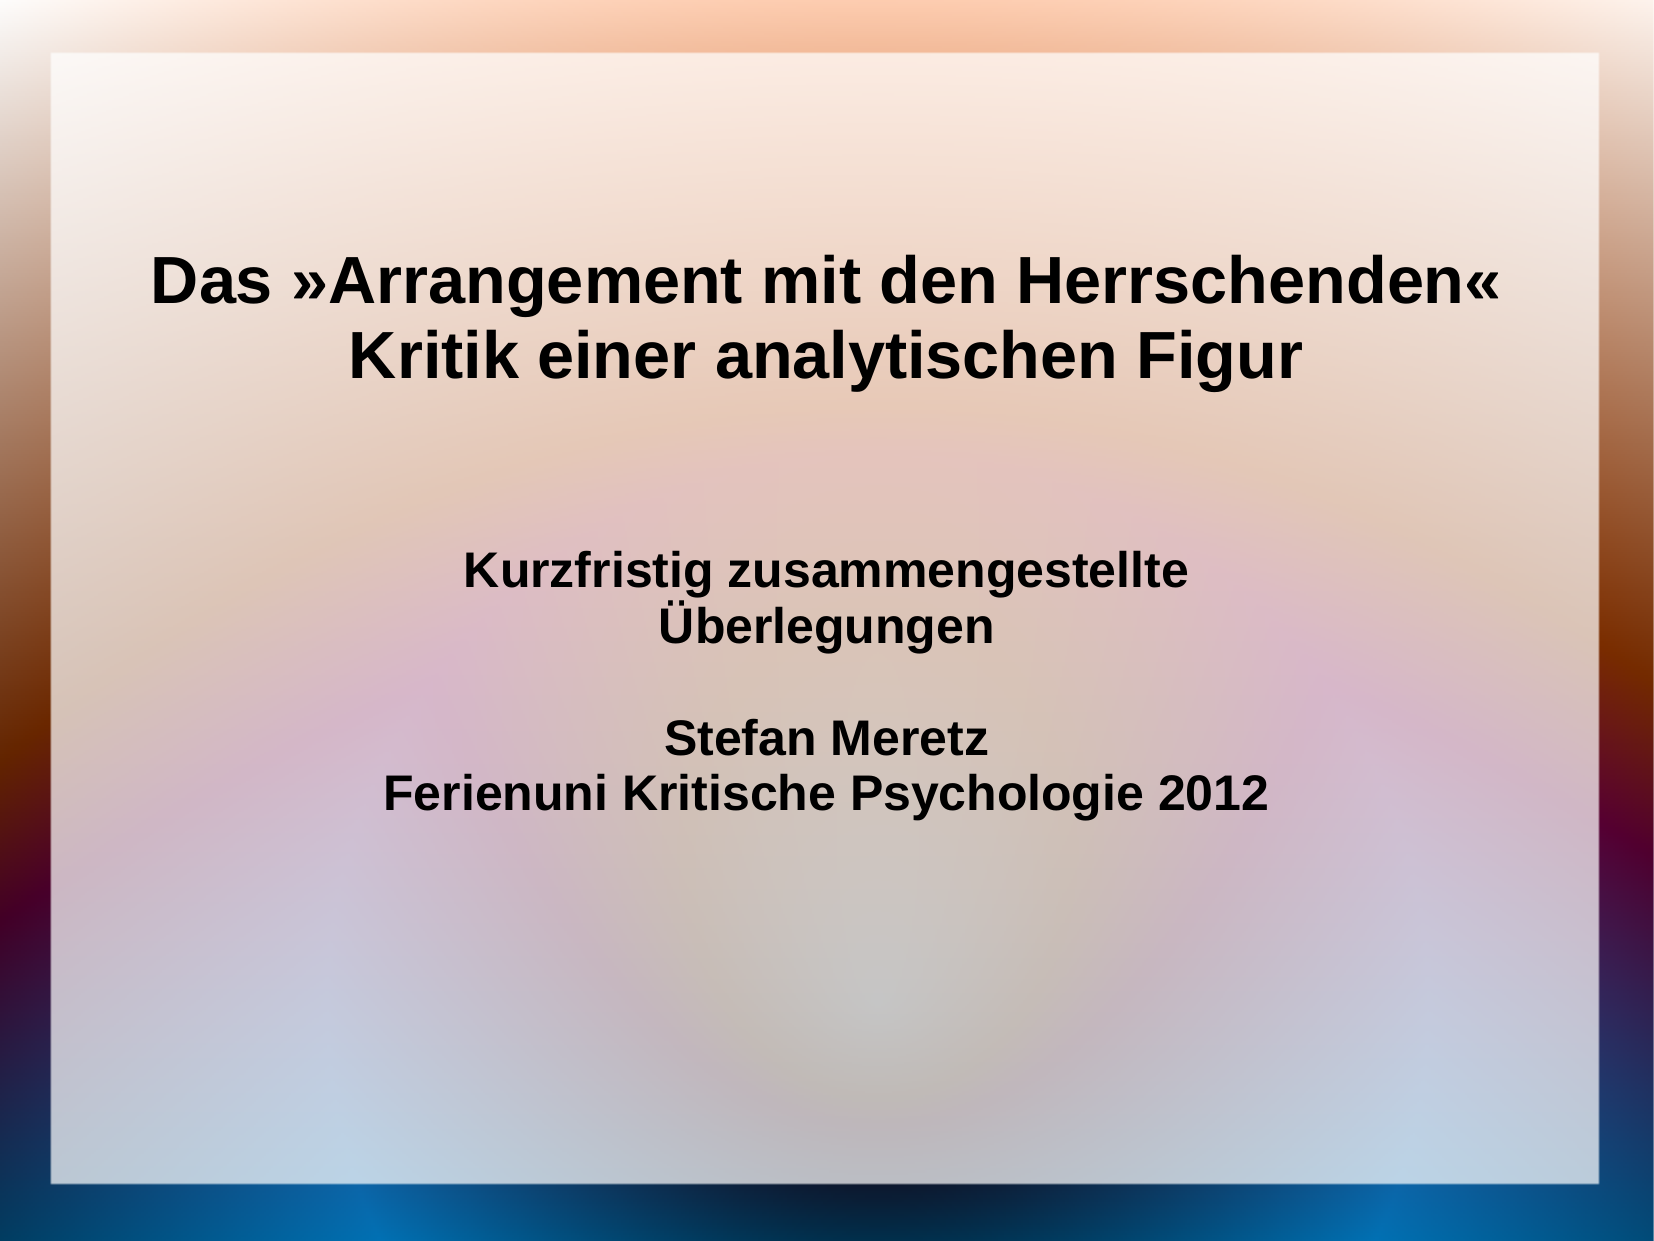

# Das »Arrangement mit den Herrschenden«
Kritik einer analytischen Figur
Kurzfristig zusammengestellte
Überlegungen
Stefan Meretz
Ferienuni Kritische Psychologie 2012